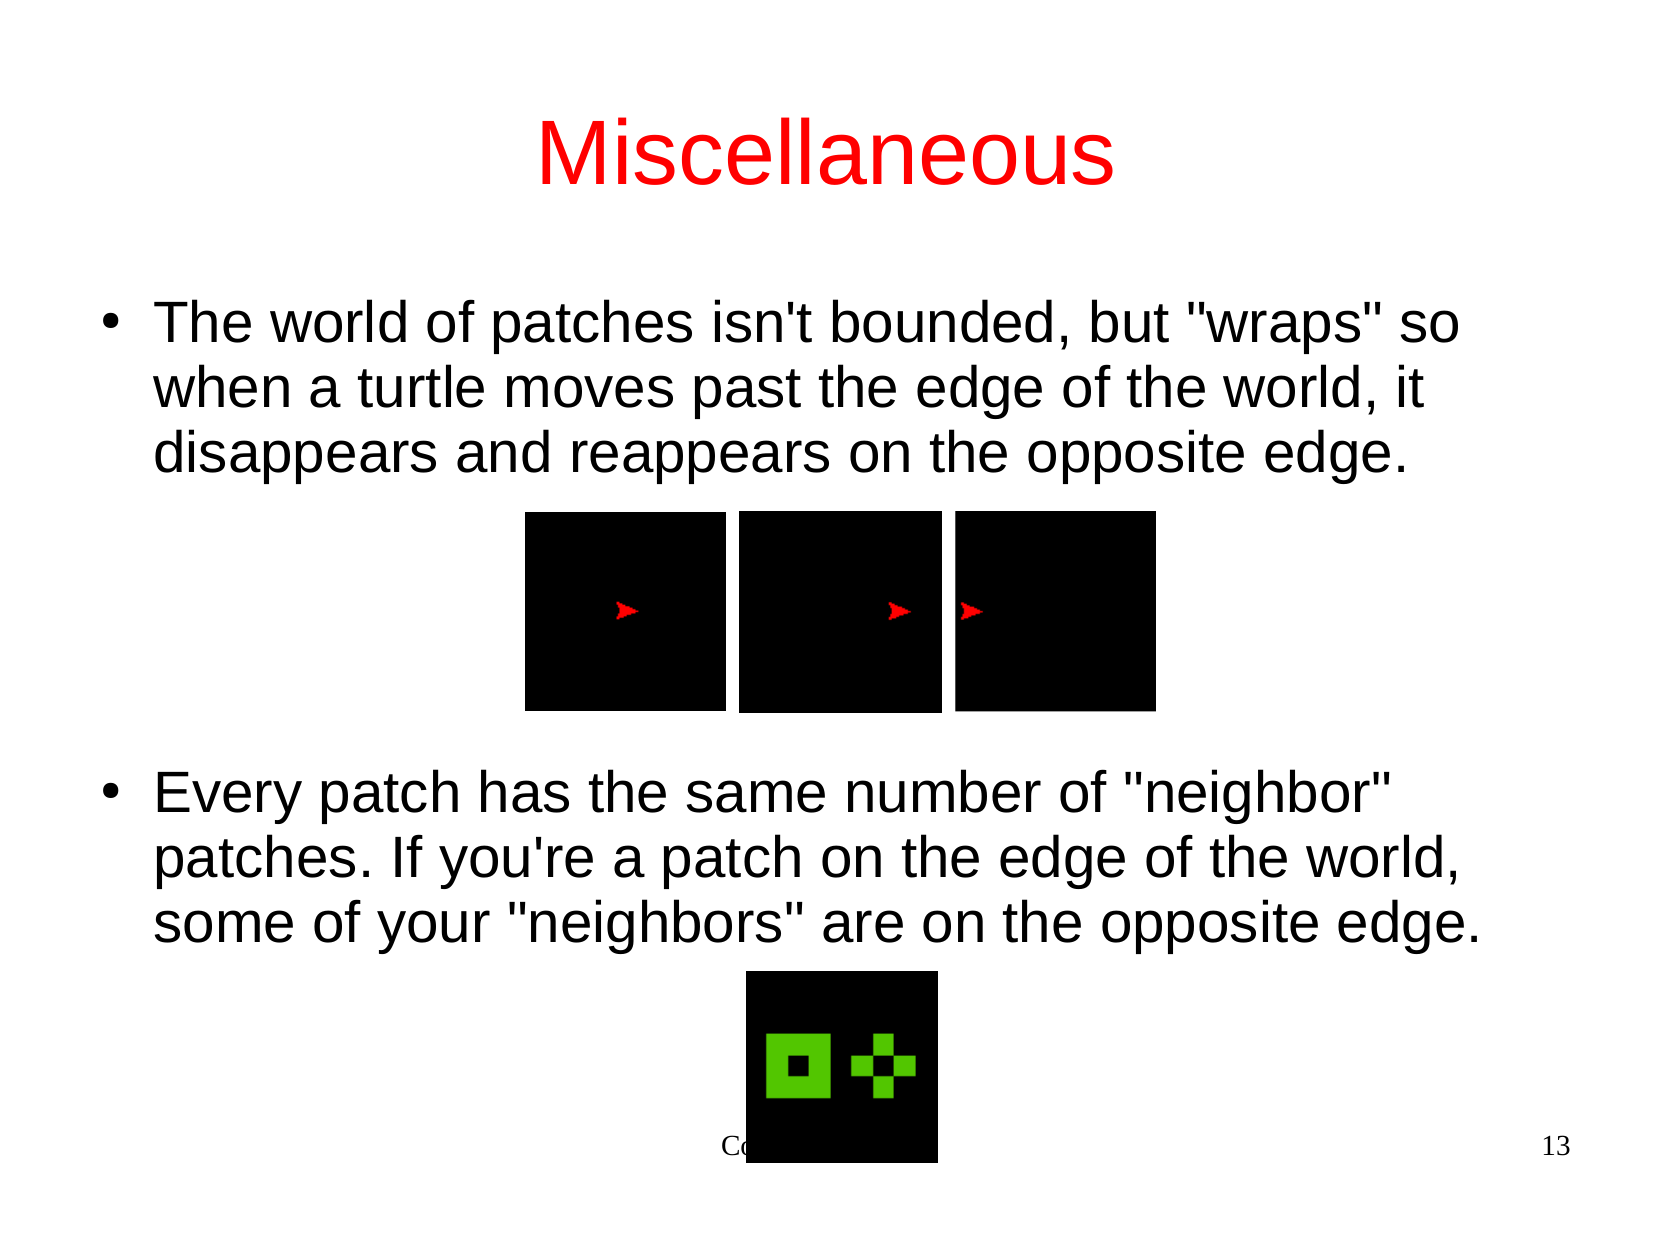

# Miscellaneous
The world of patches isn't bounded, but "wraps" so when a turtle moves past the edge of the world, it disappears and reappears on the opposite edge.
Every patch has the same number of "neighbor" patches. If you're a patch on the edge of the world, some of your "neighbors" are on the opposite edge.
Complex Systems
13